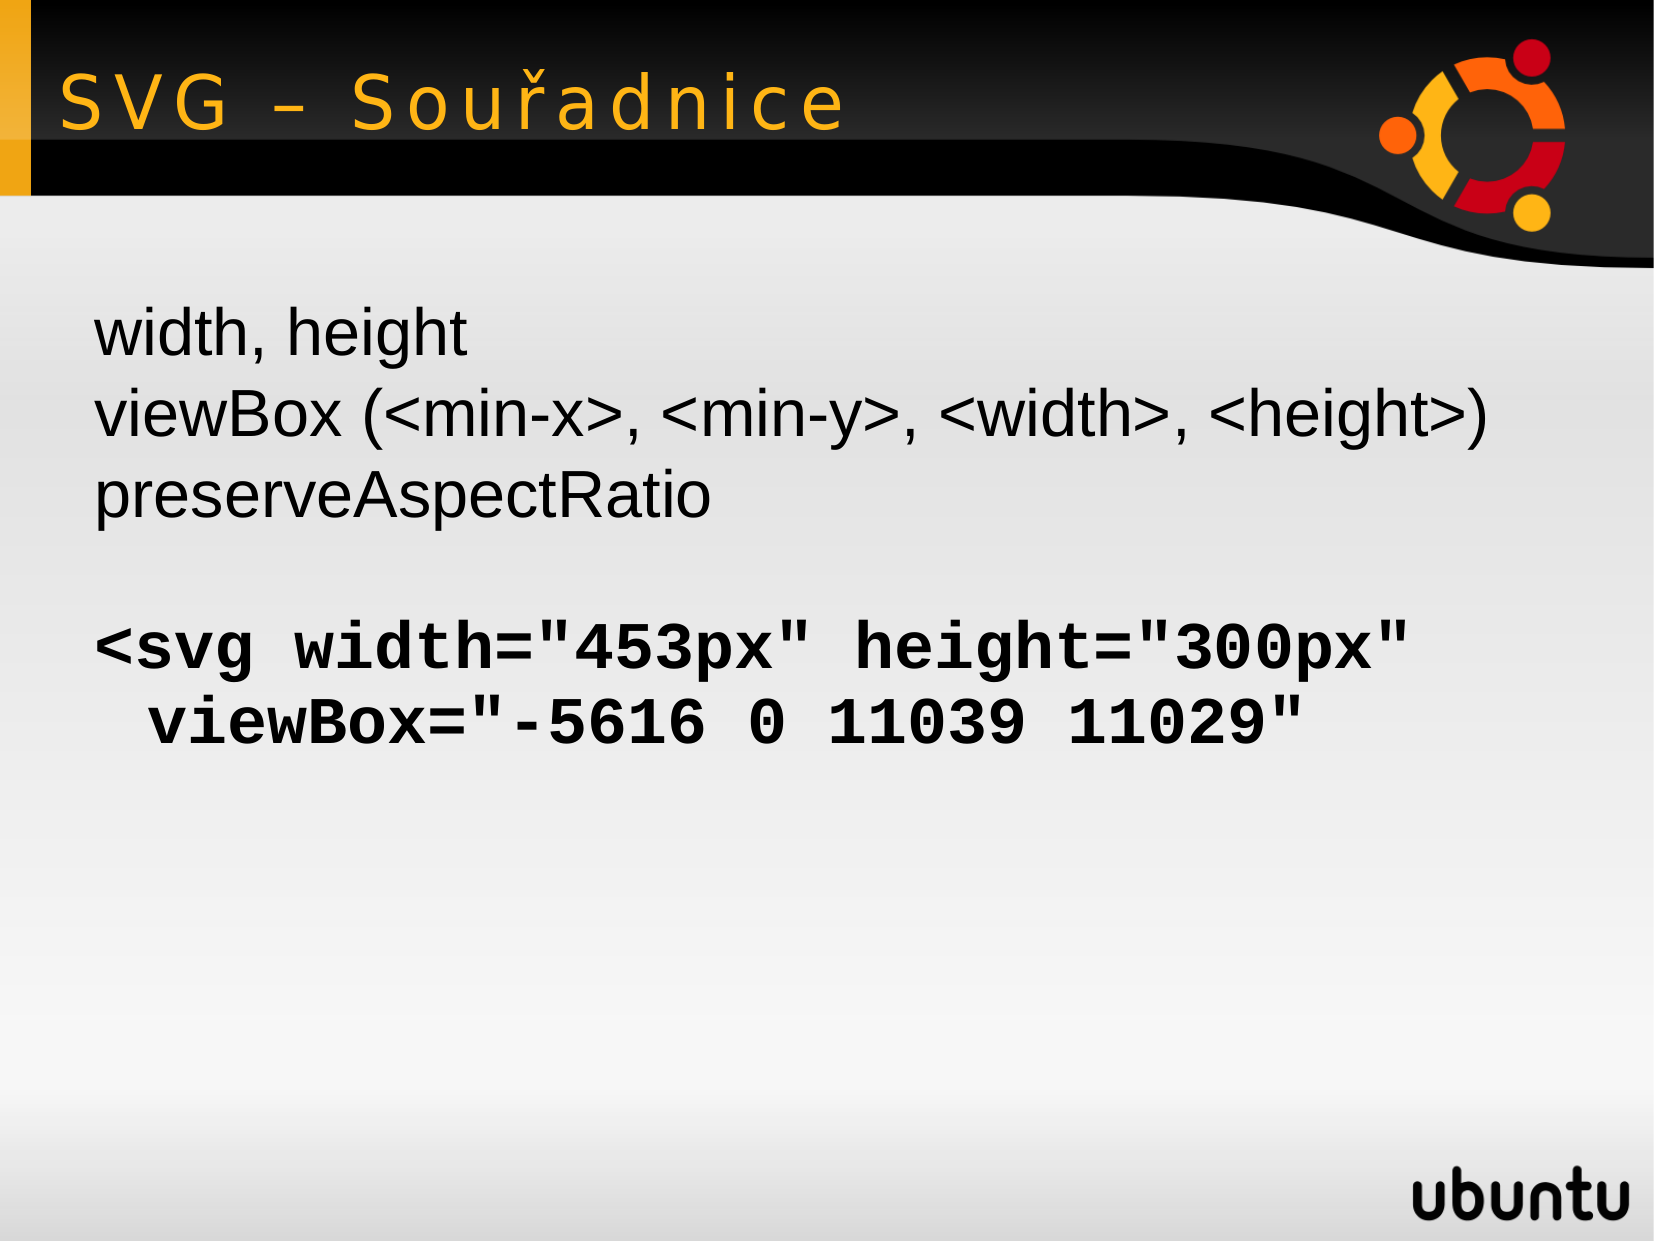

# SVG – Souřadnice
width, height
viewBox (<min-x>, <min-y>, <width>, <height>)
preserveAspectRatio
<svg width="453px" height="300px" viewBox="-5616 0 11039 11029"